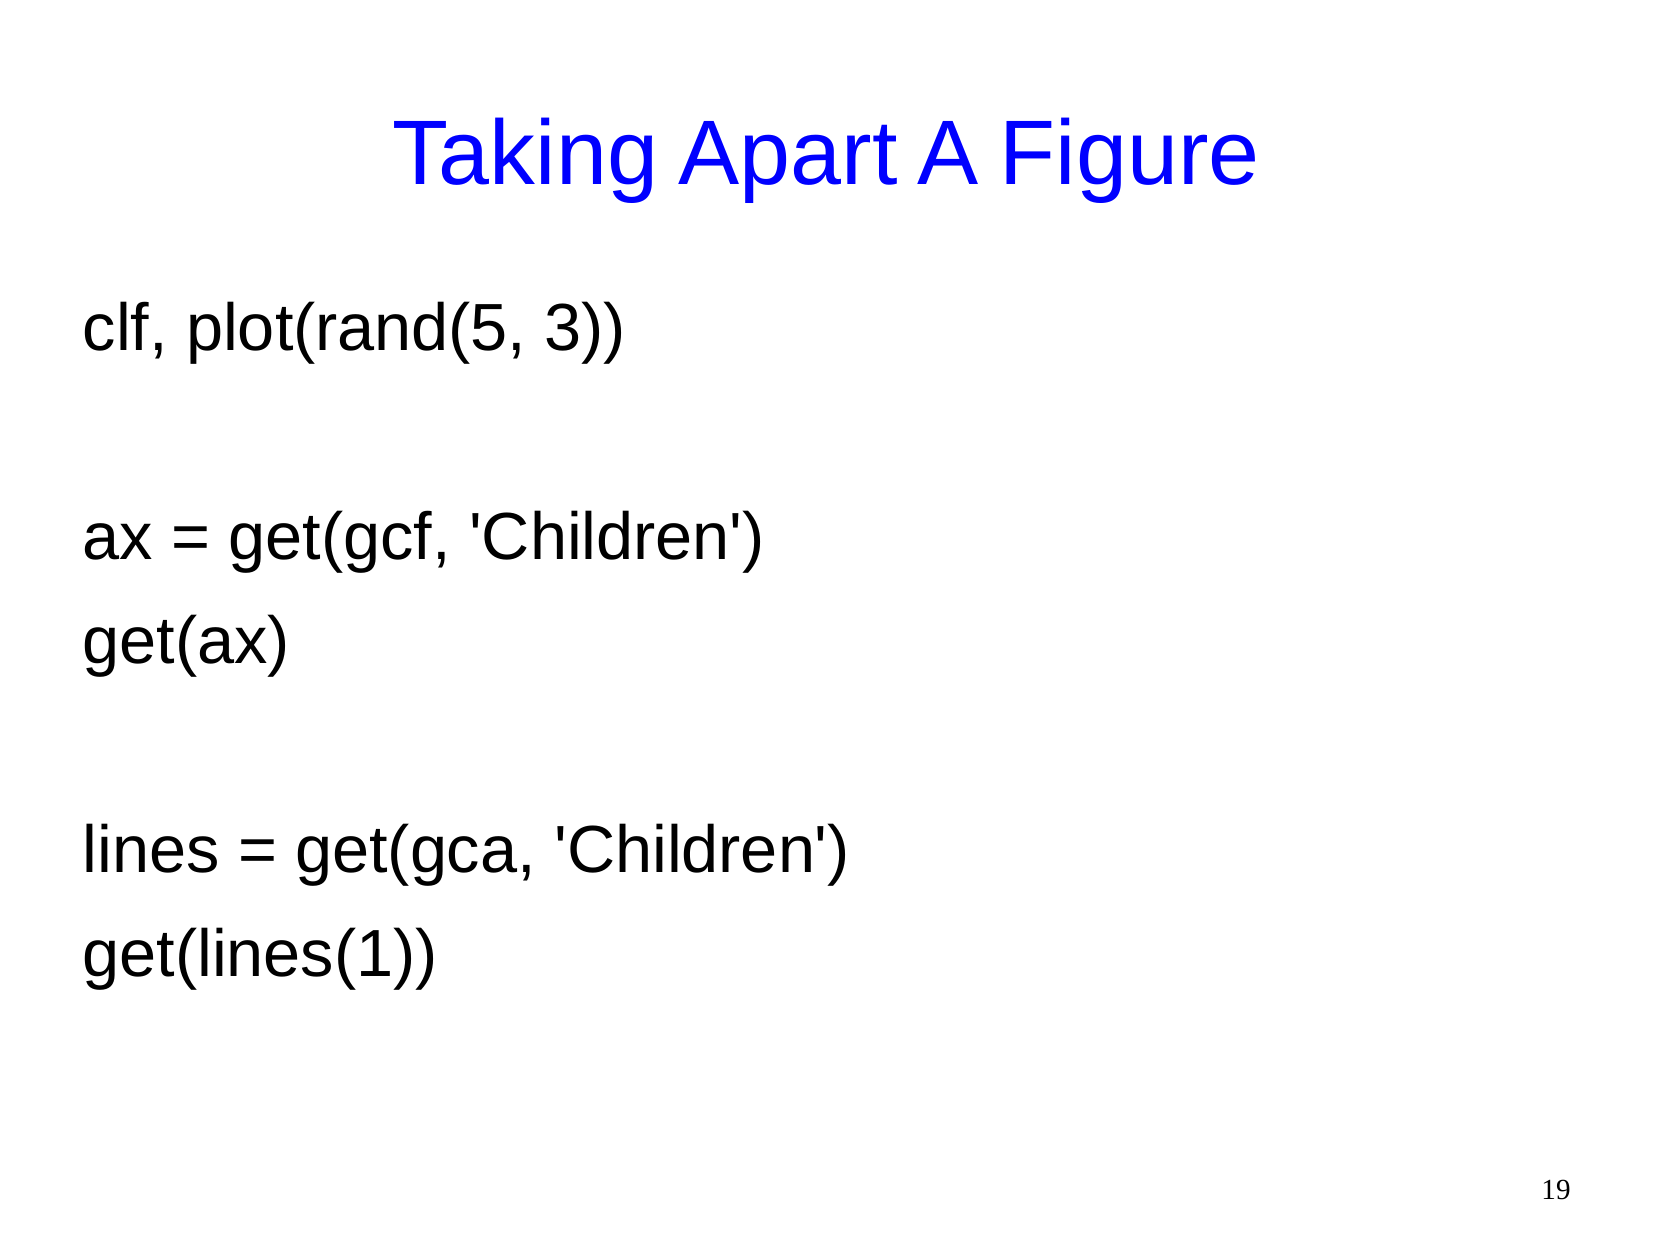

# Taking Apart A Figure
clf, plot(rand(5, 3))
ax = get(gcf, 'Children')
get(ax)
lines = get(gca, 'Children')
get(lines(1))
19